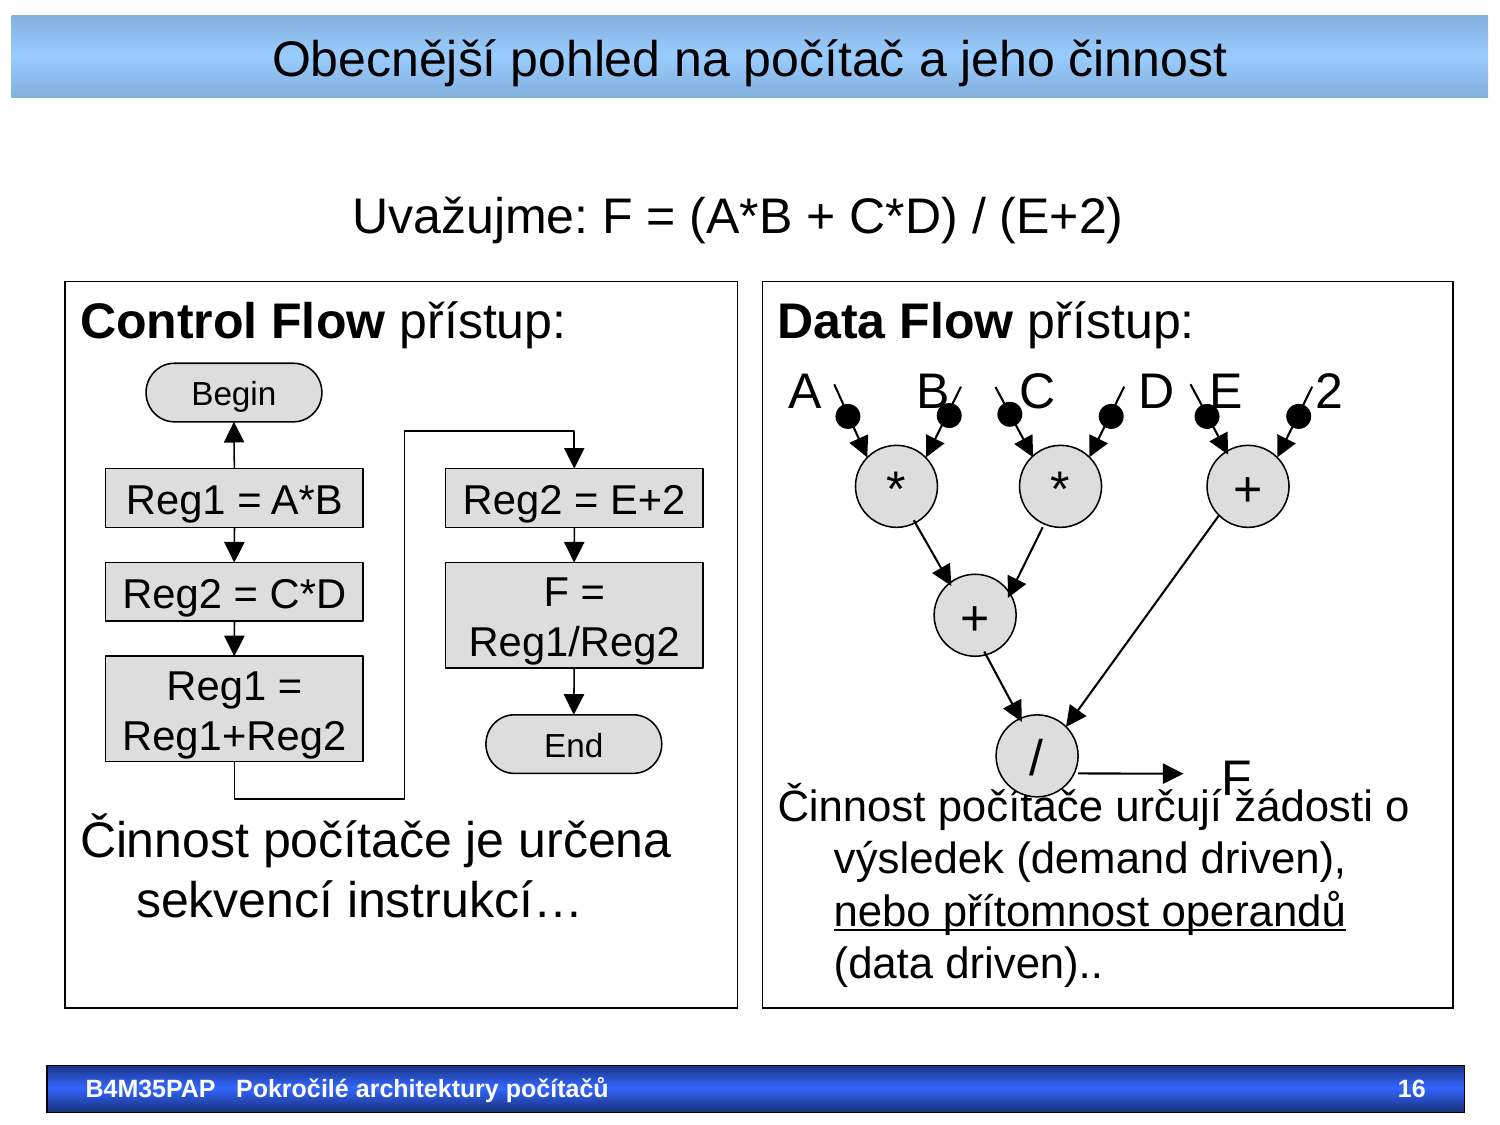

Obecnější pohled na počítač a jeho činnost
Uvažujme: F = (A*B + C*D) / (E+2)
Control Flow přístup:
Činnost počítače je určena sekvencí instrukcí…
# Data Flow přístup:
Činnost počítače určují žádosti o výsledek (demand driven), nebo přítomnost operandů (data driven)..
A B C D
E
2
*
*
+
+
/
F
Begin
Reg1 = A*B
Reg2 = E+2
Reg2 = C*D
F = Reg1/Reg2
Reg1 = Reg1+Reg2
End
B4M35PAP Pokročilé architektury počítačů